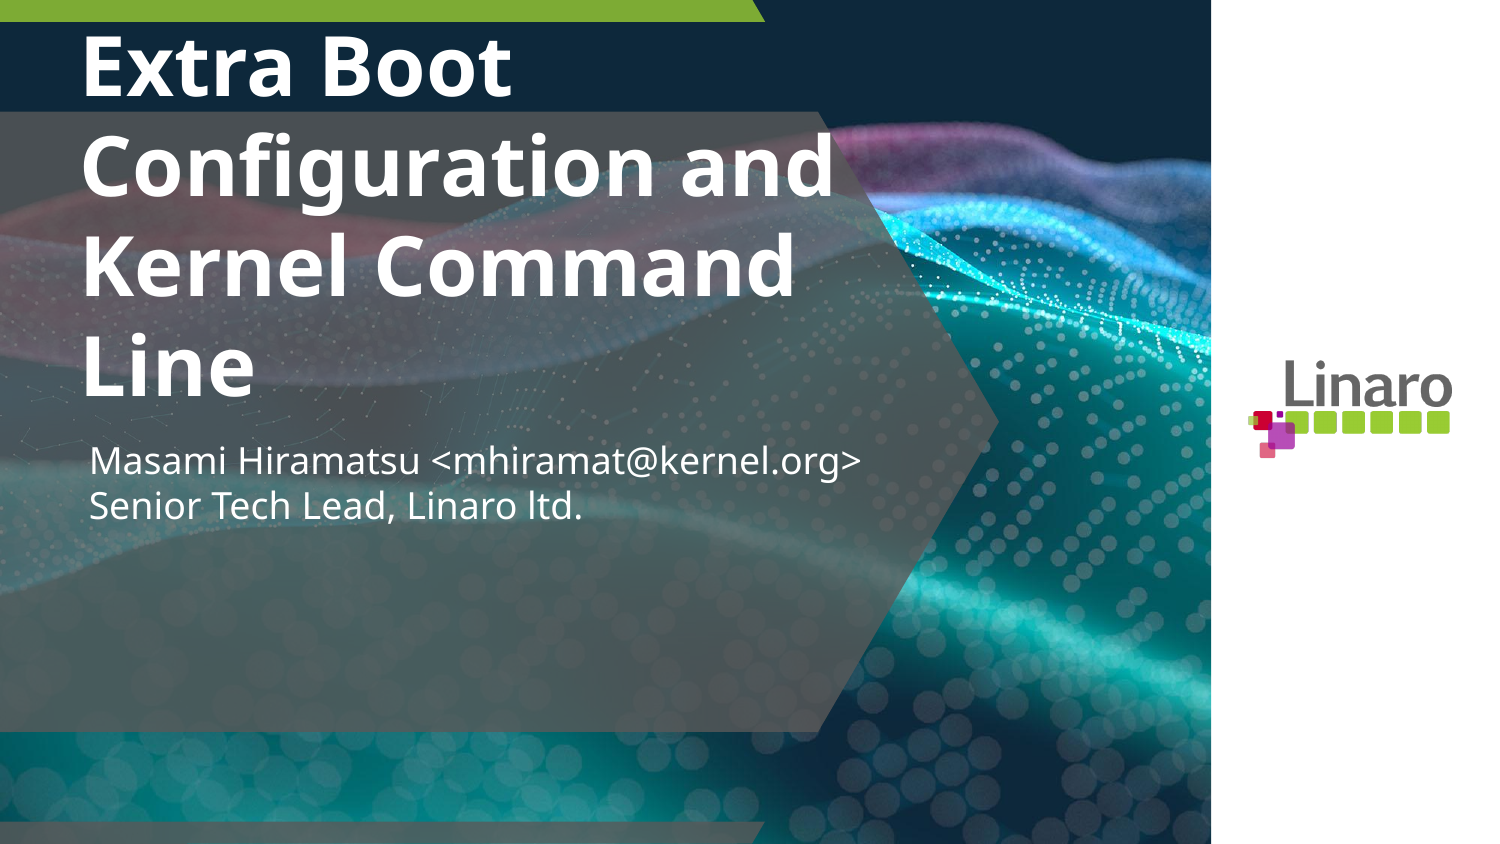

Extra Boot Configuration and Kernel Command Line
# Masami Hiramatsu <mhiramat@kernel.org>
Senior Tech Lead, Linaro ltd.